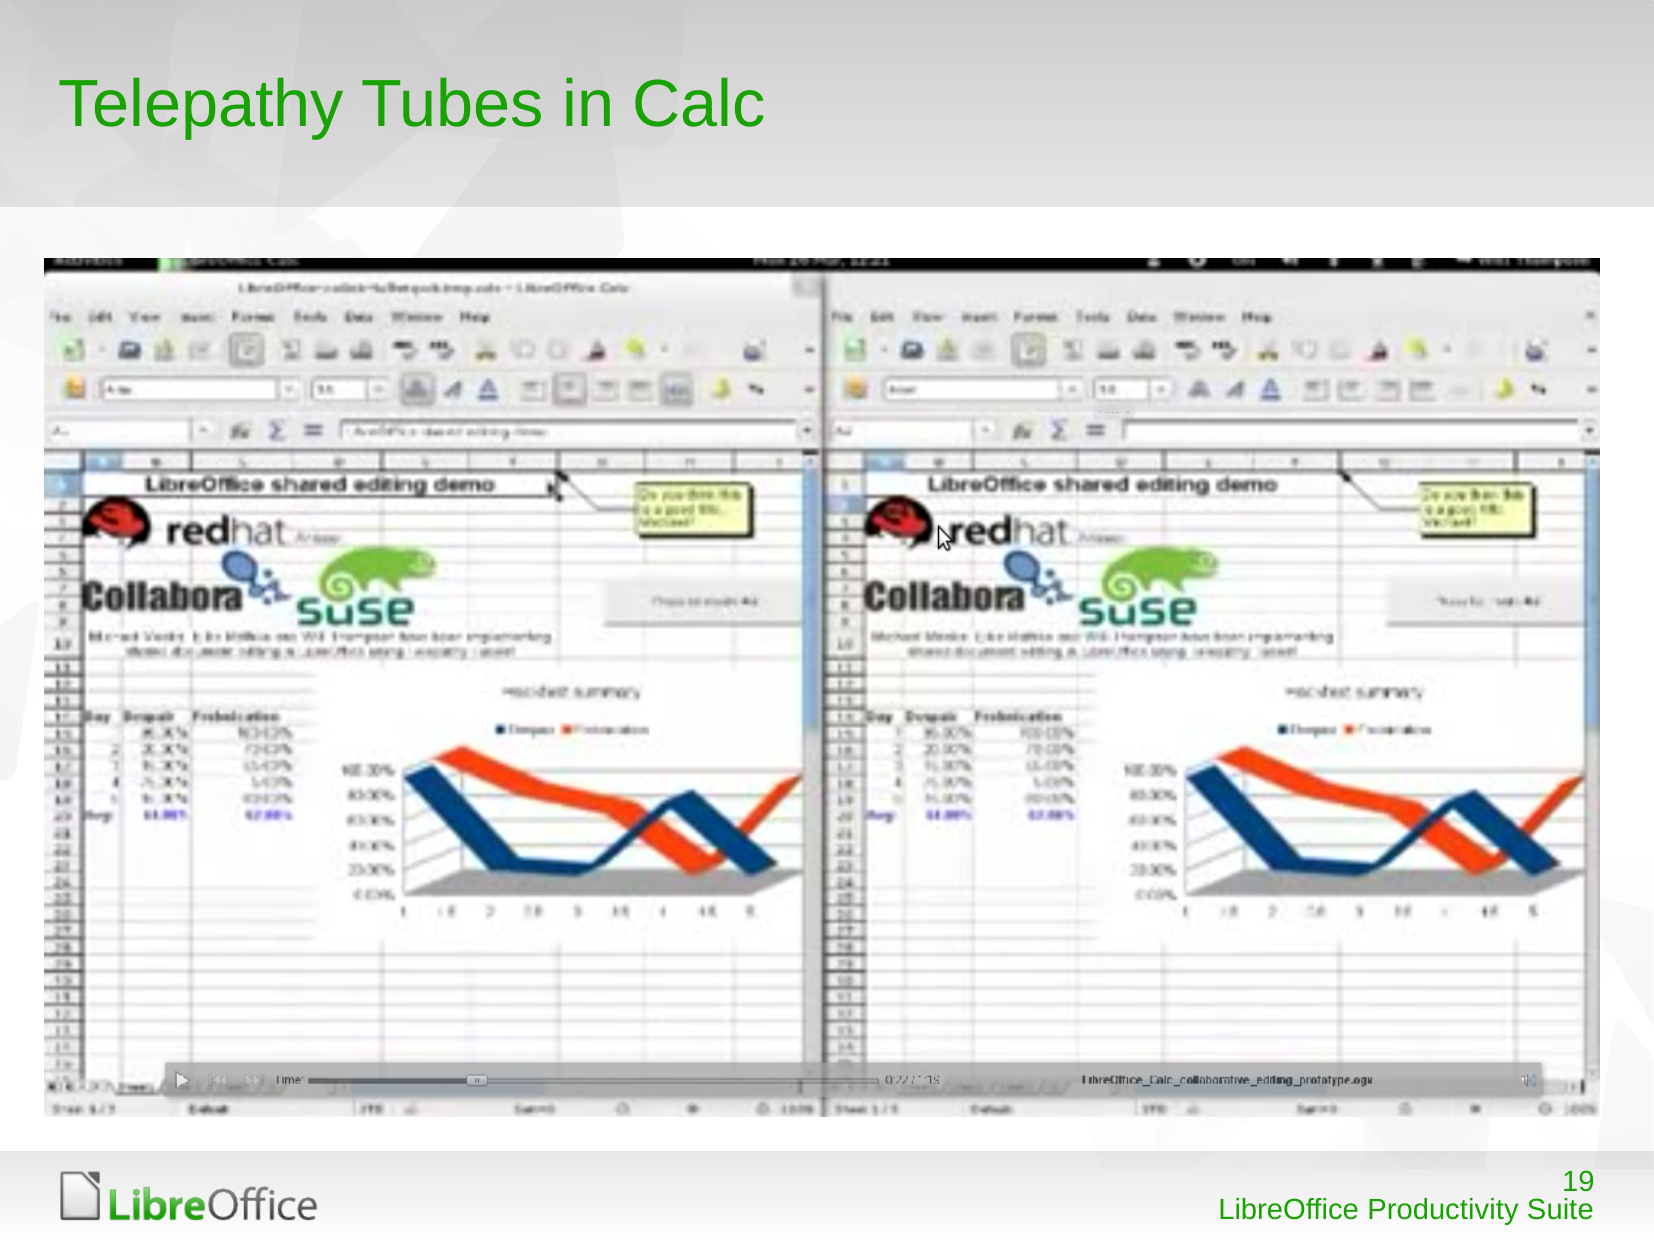

# Telepathy Tubes in Calc
19
LibreOffice Productivity Suite